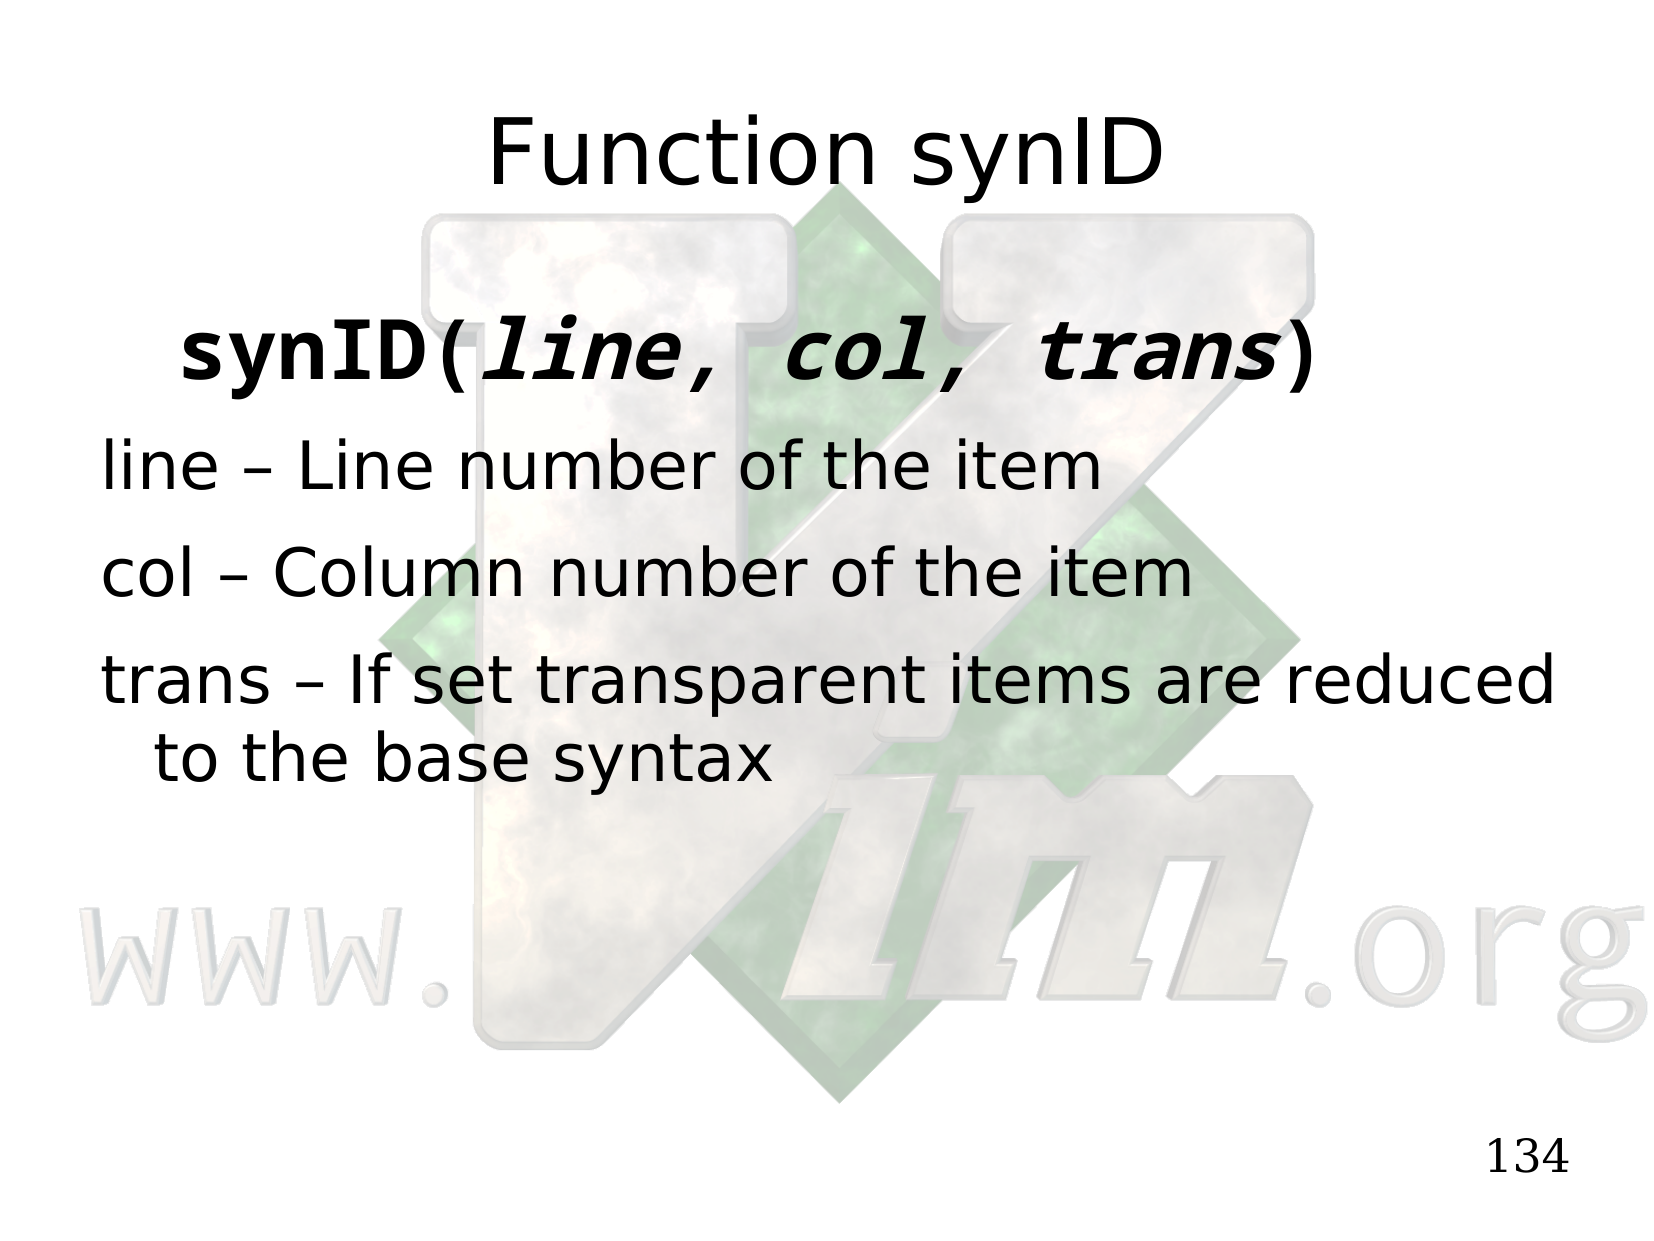

# Function synID
synID(line, col, trans)
line – Line number of the item
col – Column number of the item
trans – If set transparent items are reduced to the base syntax
134